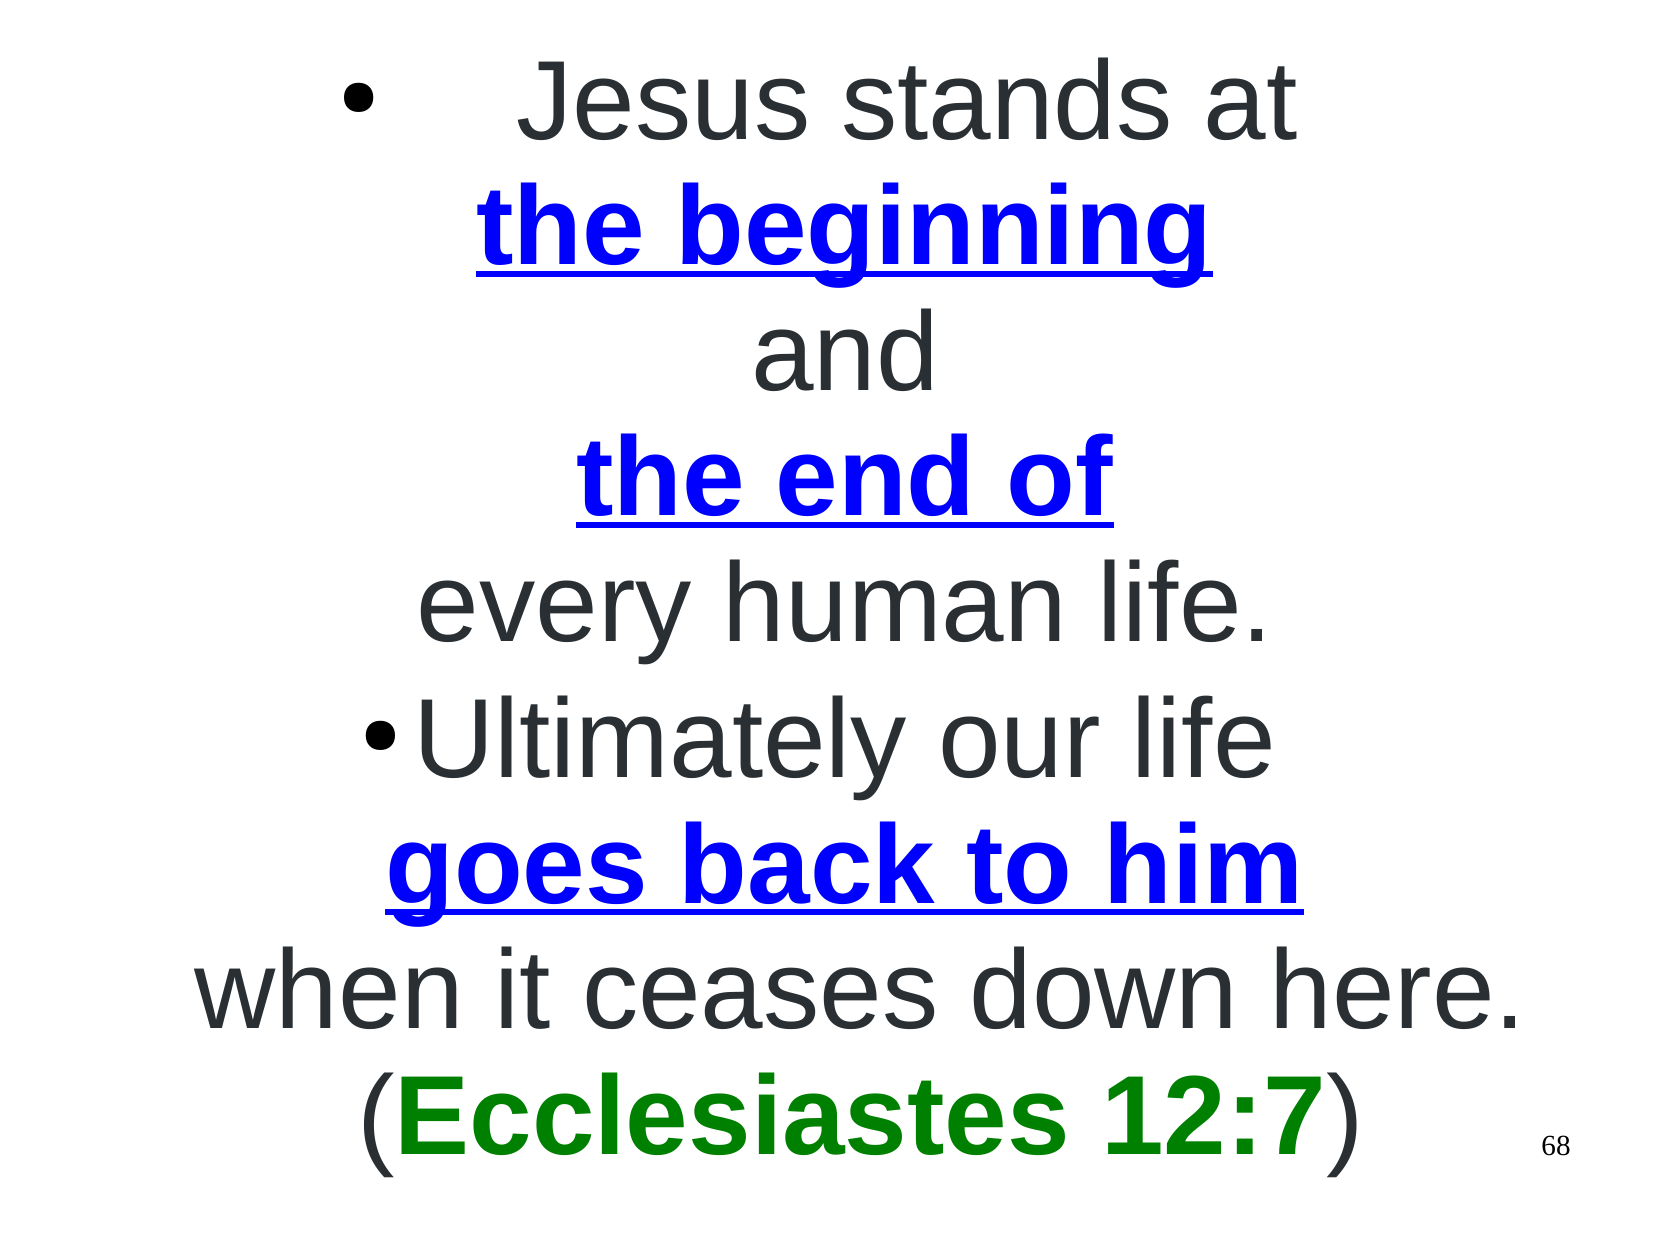

# Jesus stands at the beginning and the end of every human life.
Ultimately our life
goes back to him
when it ceases down here.
(Ecclesiastes 12:7)
68